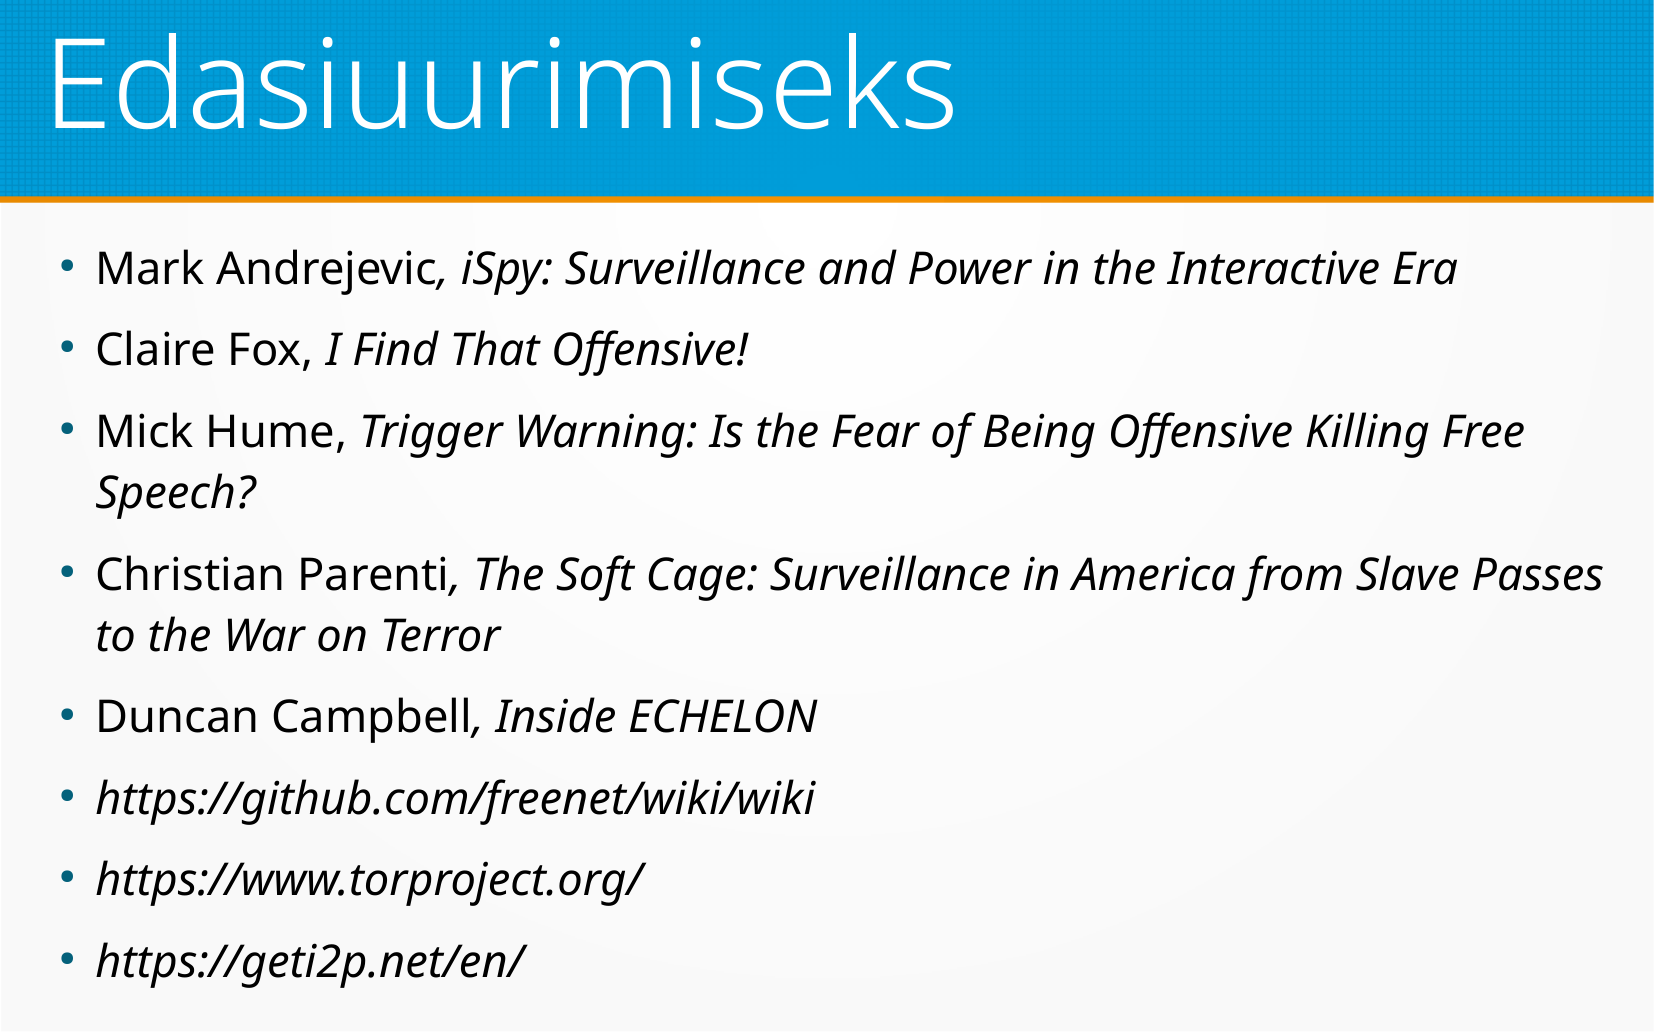

# Edasiuurimiseks
Mark Andrejevic, iSpy: Surveillance and Power in the Interactive Era
Claire Fox, I Find That Offensive!
Mick Hume, Trigger Warning: Is the Fear of Being Offensive Killing Free Speech?
Christian Parenti, The Soft Cage: Surveillance in America from Slave Passes to the War on Terror
Duncan Campbell, Inside ECHELON
https://github.com/freenet/wiki/wiki
https://www.torproject.org/
https://geti2p.net/en/